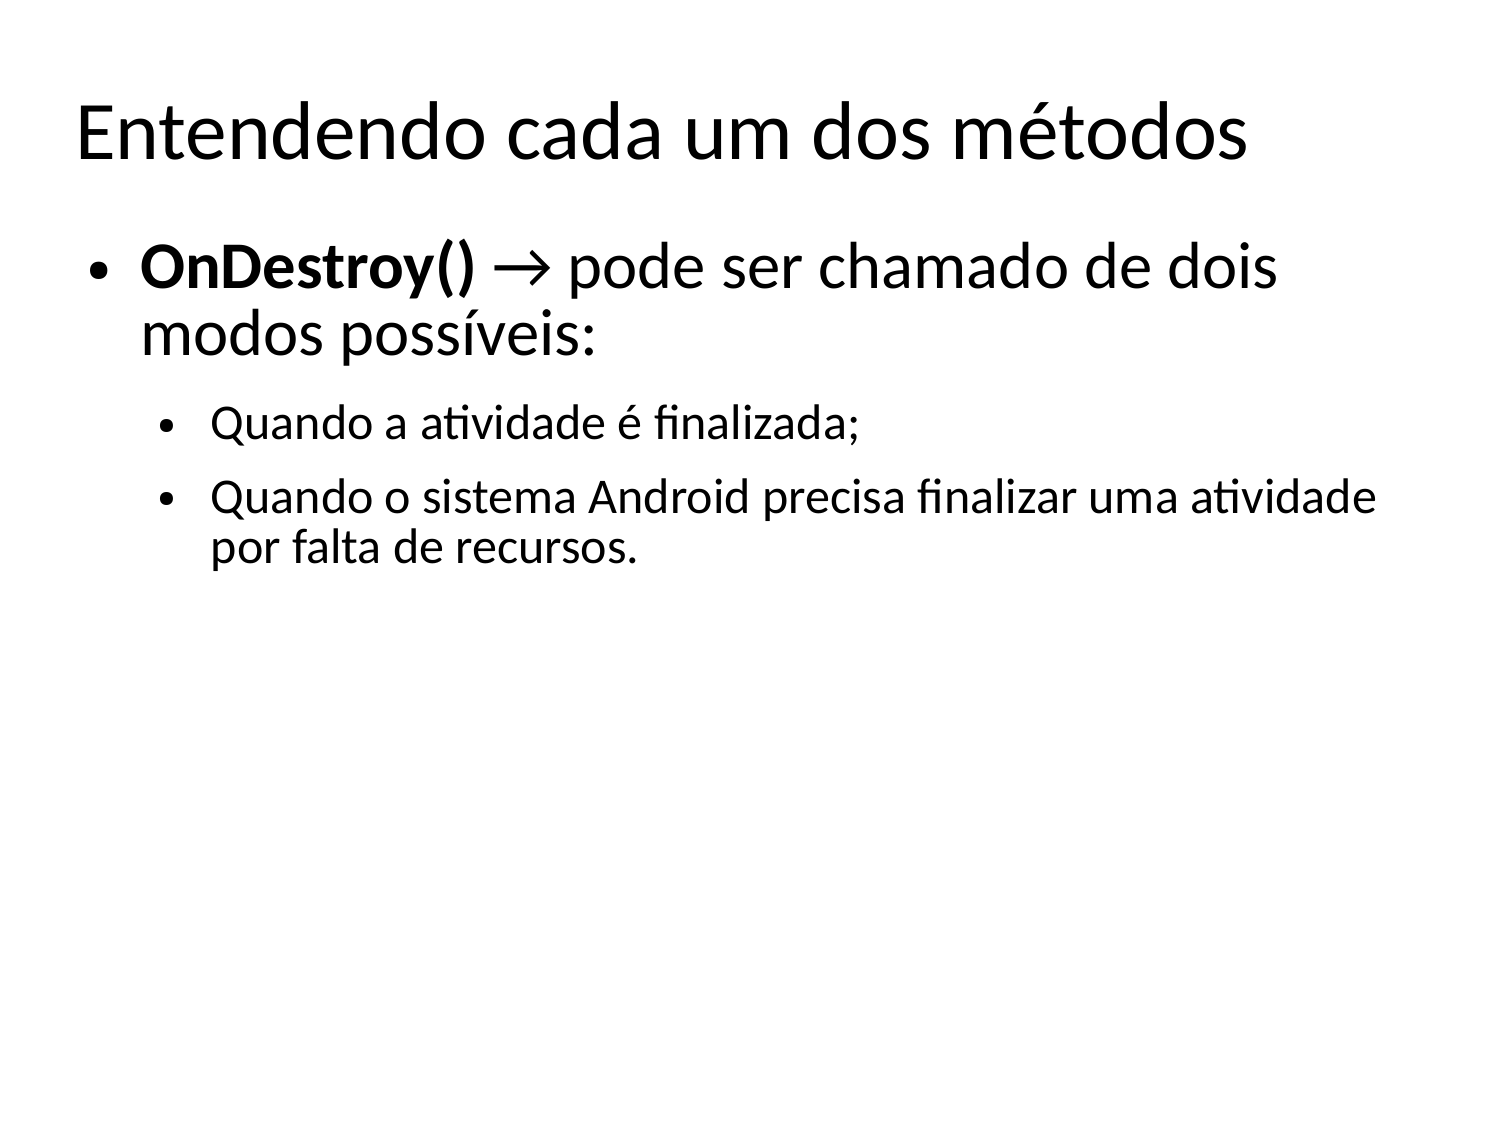

# Entendendo cada um dos métodos
OnDestroy() → pode ser chamado de dois modos possíveis:
Quando a atividade é finalizada;
Quando o sistema Android precisa finalizar uma atividade por falta de recursos.